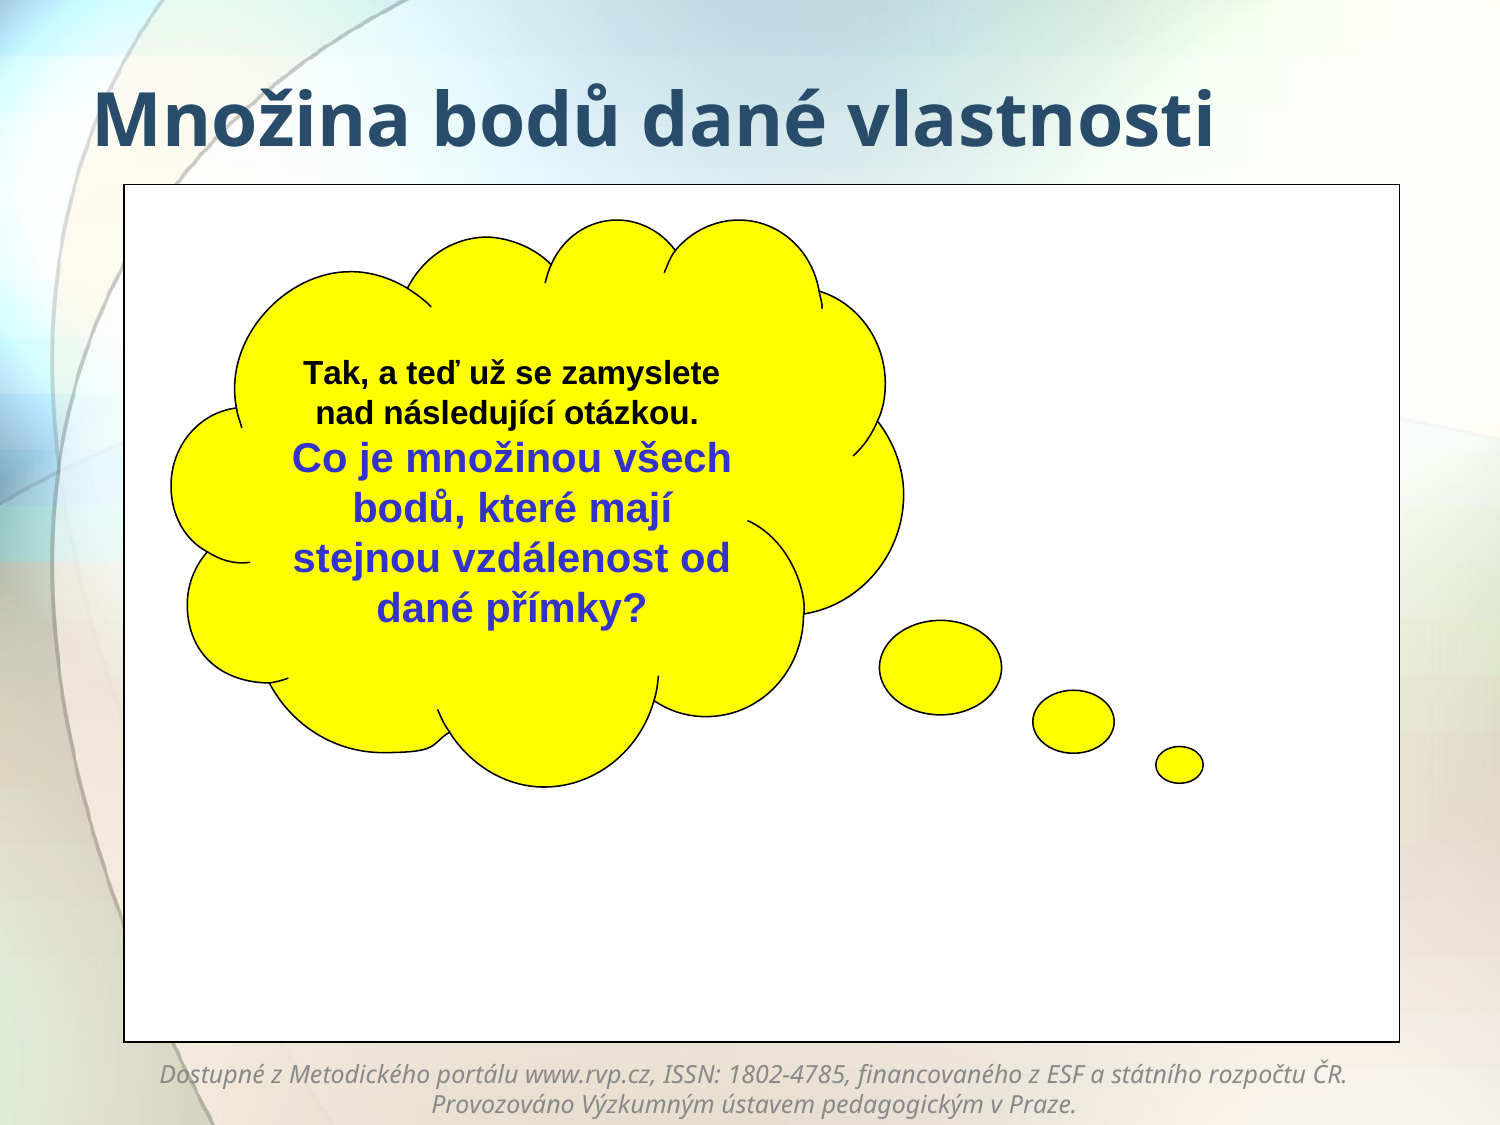

# Množina bodů dané vlastnosti
Tak, a teď už se zamyslete nad následující otázkou.
Co je množinou všech bodů, které mají stejnou vzdálenost od dané přímky?